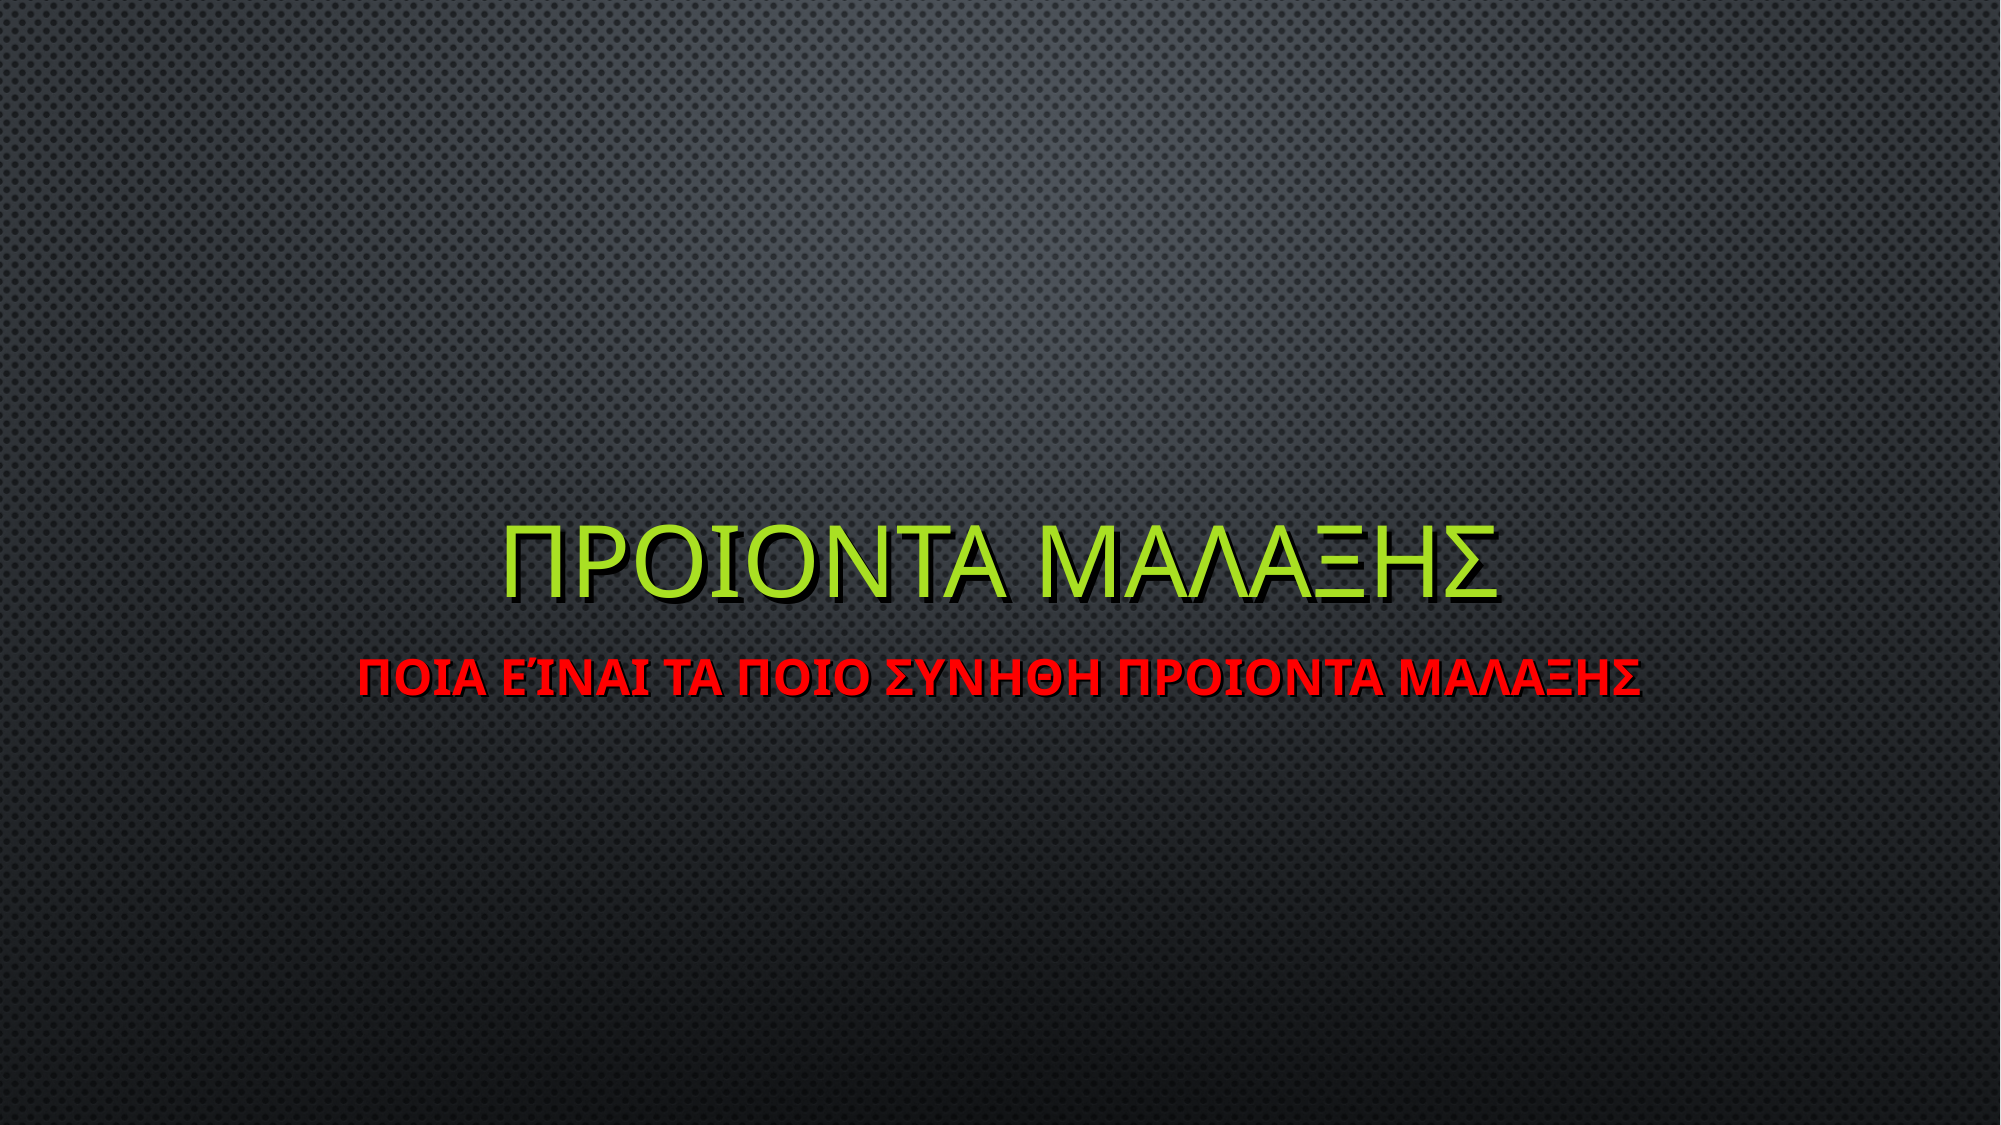

# ΠΡΟΙΟΝΤΑ ΜΑΛΑΞΗΣ
ΠΟΙΑ ΕΊΝΑΙ ΤΑ ΠΟΙΟ ΣΥΝΗΘΗ ΠΡΟΙΟΝΤΑ ΜΑΛΑΞΗΣ